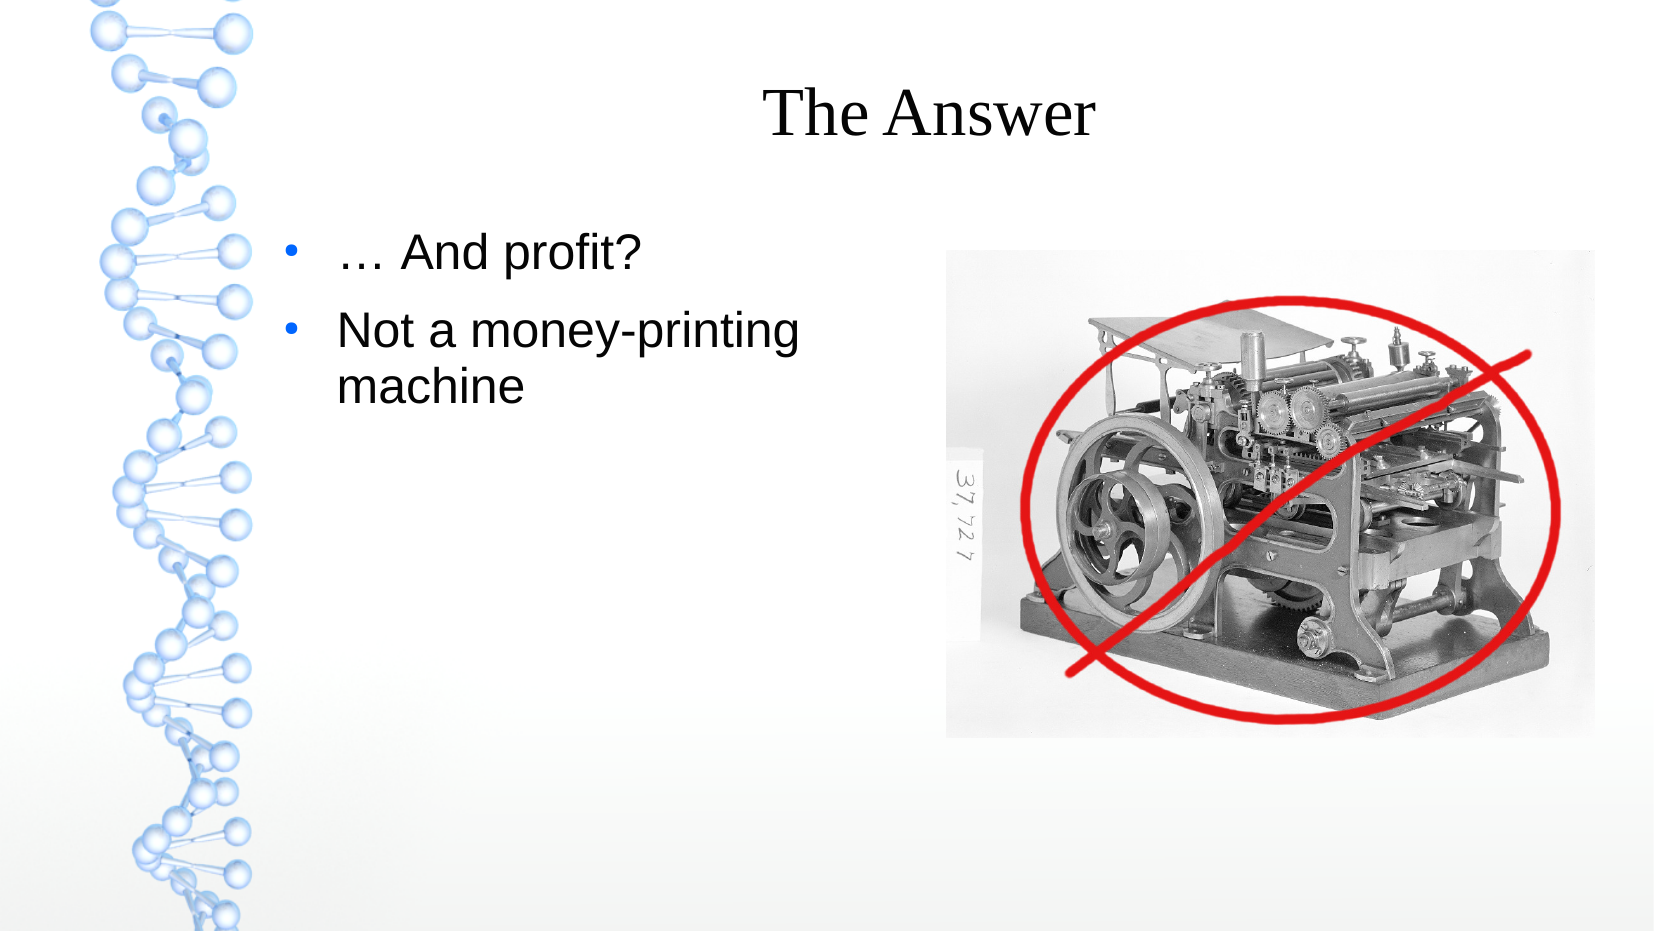

# The Answer
… And profit?
Not a money-printing machine